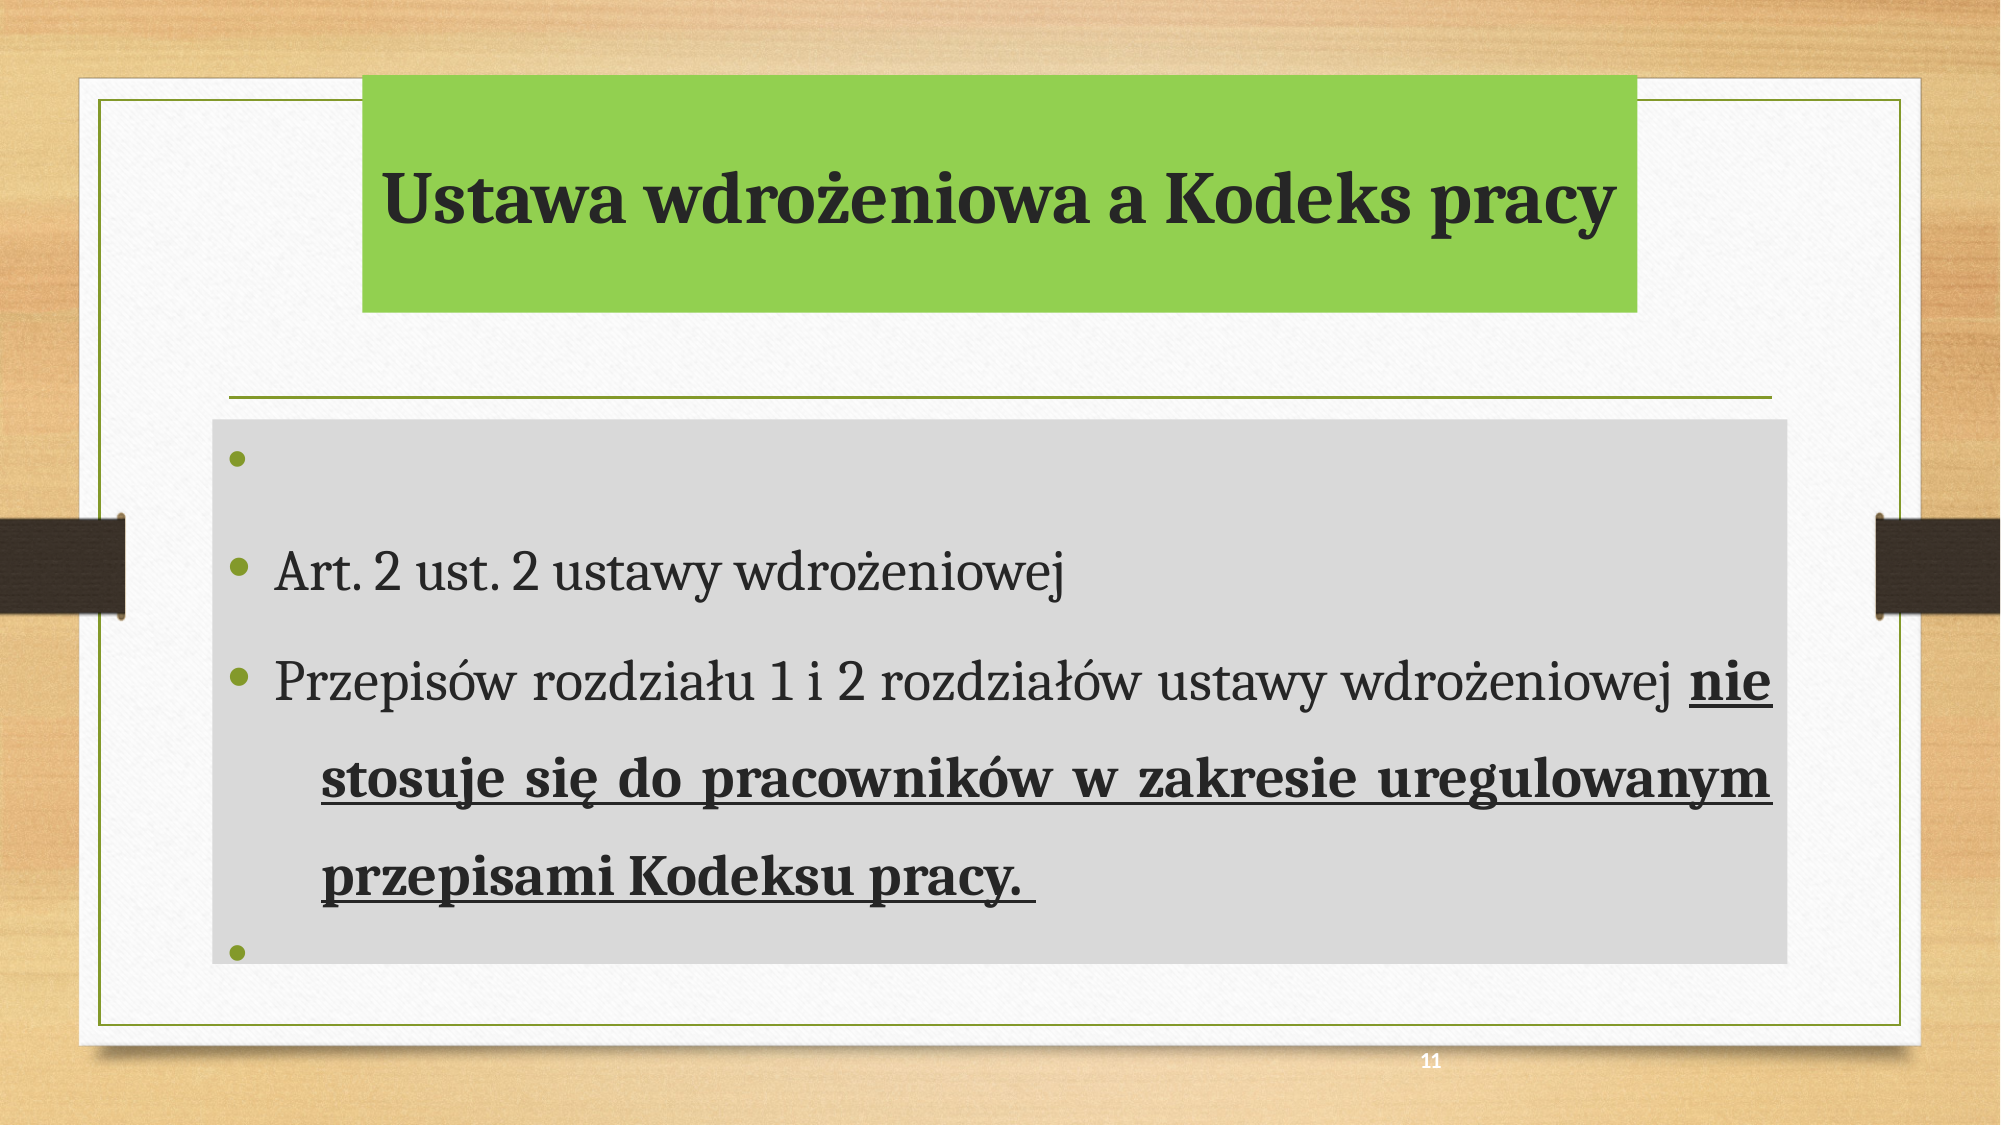

# Ustawa wdrożeniowa a Kodeks pracy
Art. 2 ust. 2 ustawy wdrożeniowej
Przepisów rozdziału 1 i 2 rozdziałów ustawy wdrożeniowej nie stosuje się do pracowników w zakresie uregulowanym przepisami Kodeksu pracy.